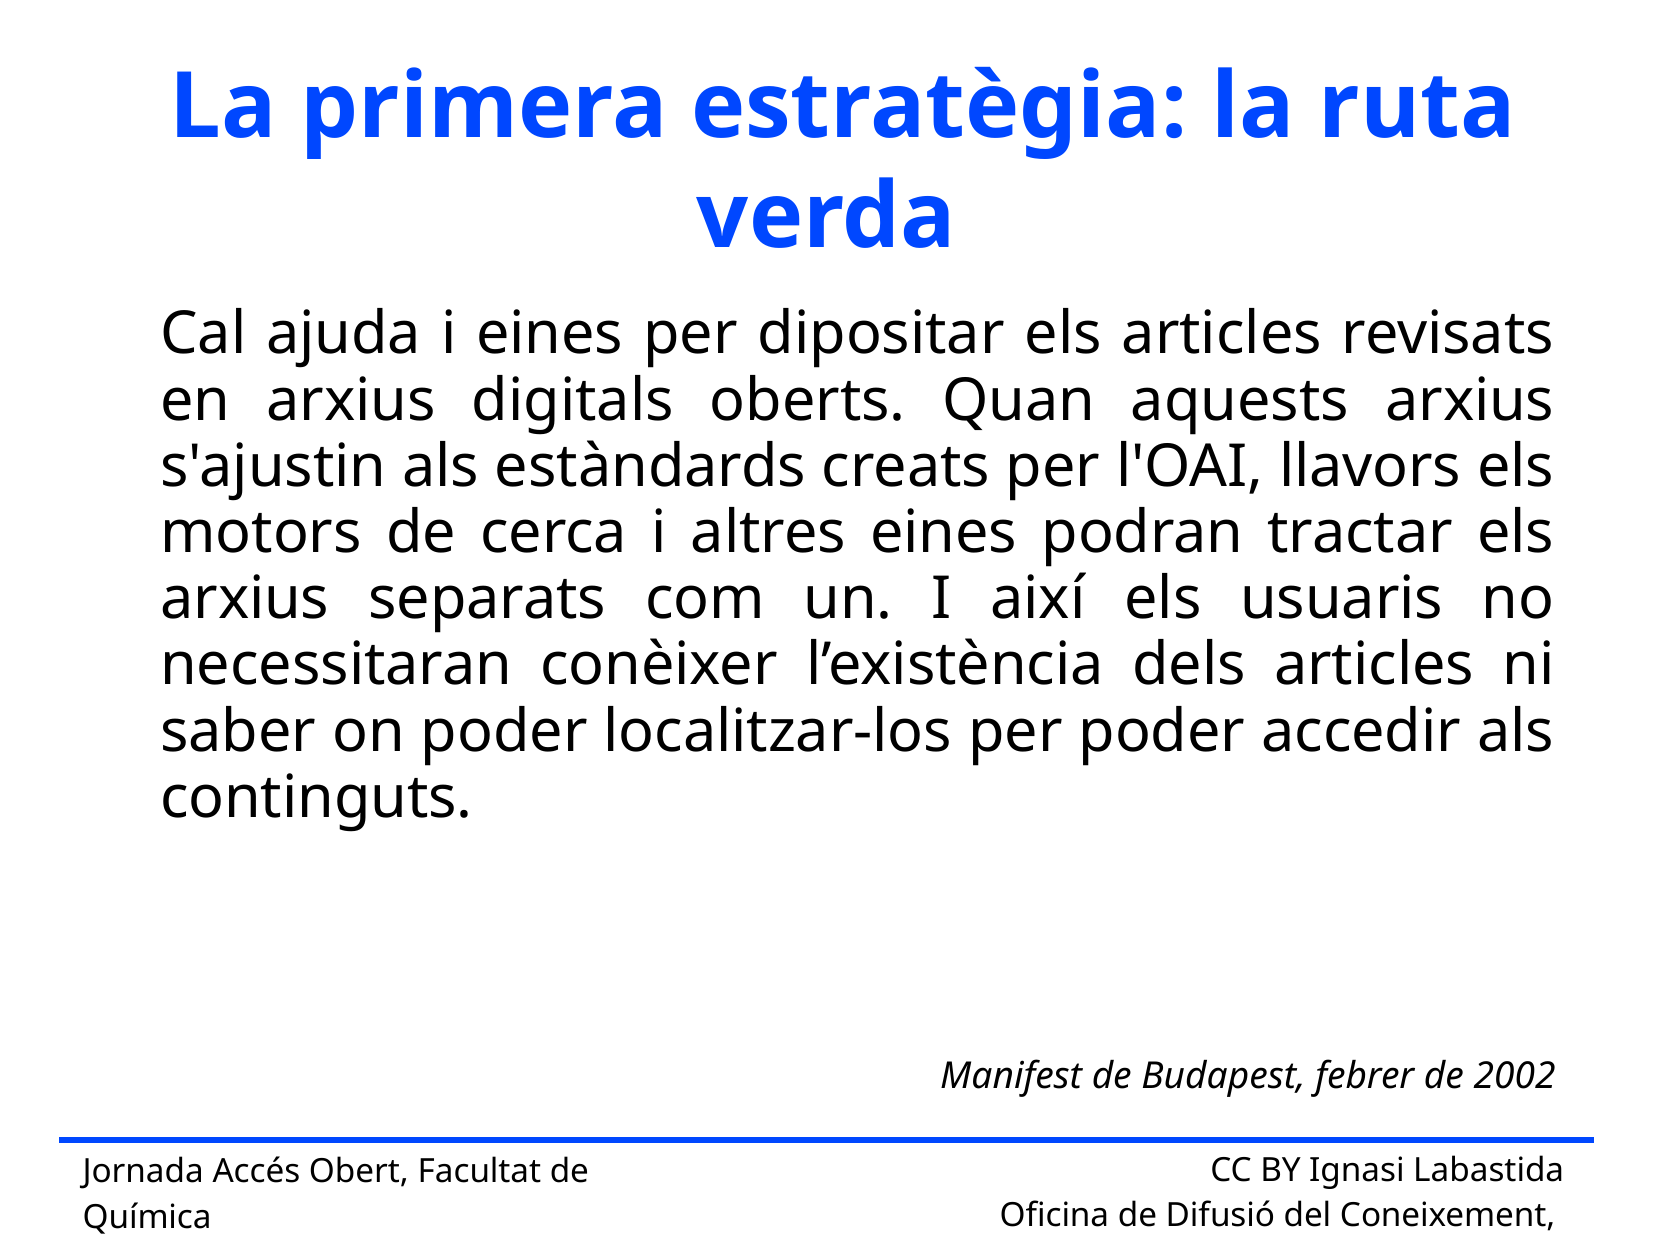

# La primera estratègia: la ruta verda
Cal ajuda i eines per dipositar els articles revisats en arxius digitals oberts. Quan aquests arxius s'ajustin als estàndards creats per l'OAI, llavors els motors de cerca i altres eines podran tractar els arxius separats com un. I així els usuaris no necessitaran conèixer l’existència dels articles ni saber on poder localitzar-los per poder accedir als continguts.
Manifest de Budapest, febrer de 2002